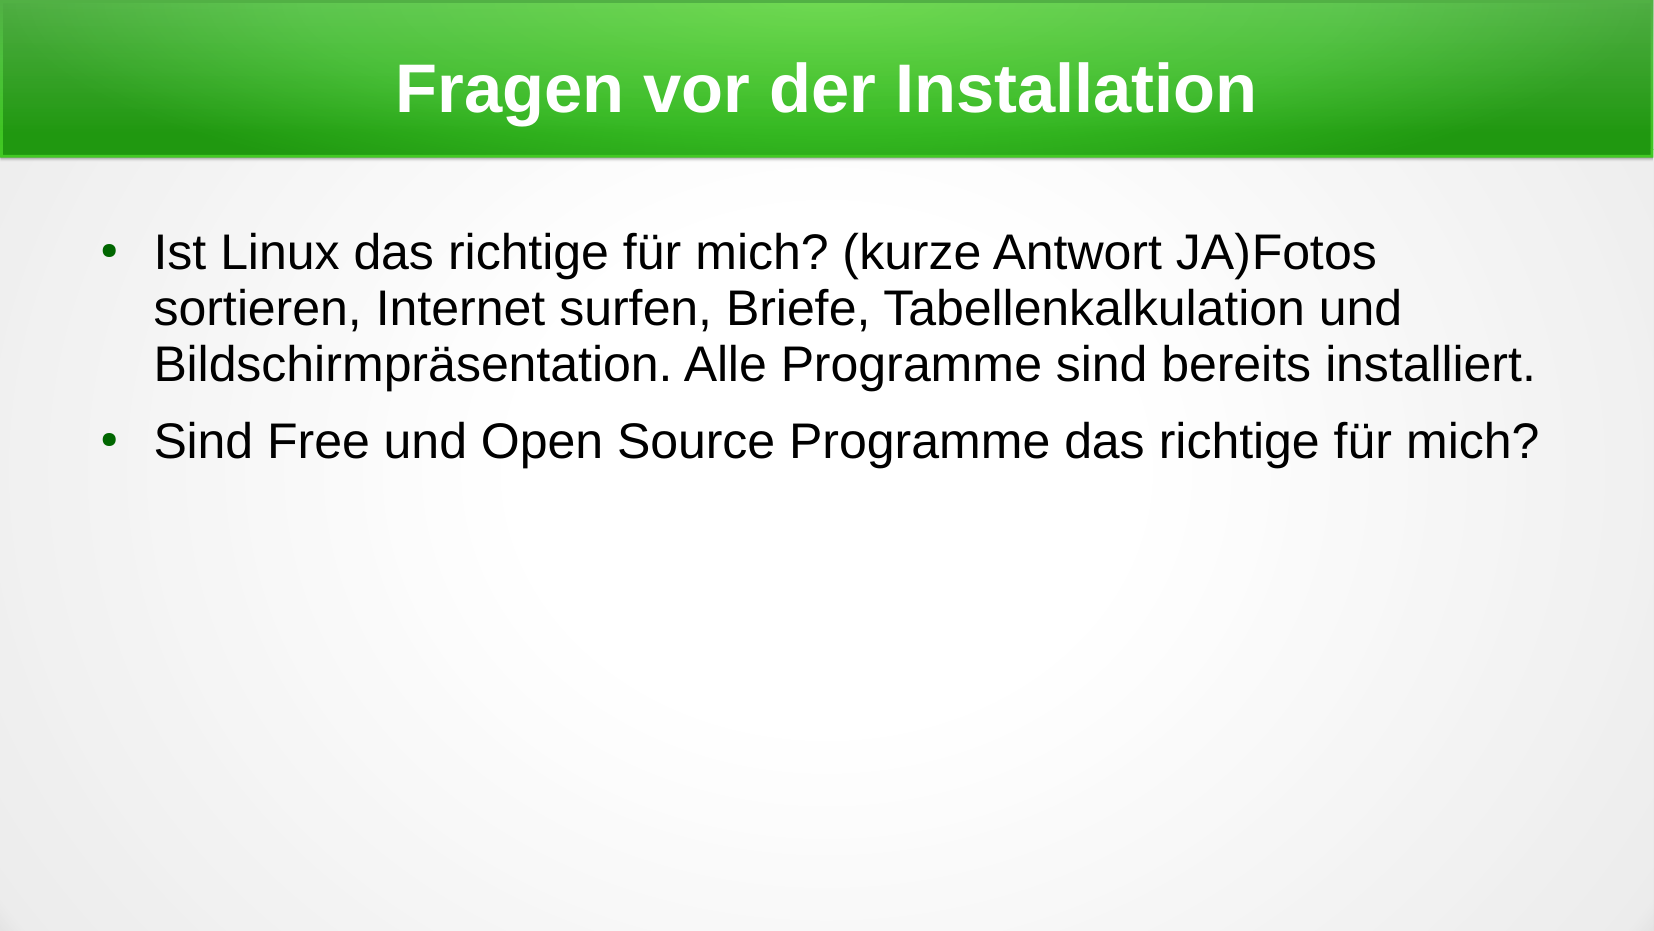

# Fragen vor der Installation
Ist Linux das richtige für mich? (kurze Antwort JA)Fotos sortieren, Internet surfen, Briefe, Tabellenkalkulation und Bildschirmpräsentation. Alle Programme sind bereits installiert.
Sind Free und Open Source Programme das richtige für mich?